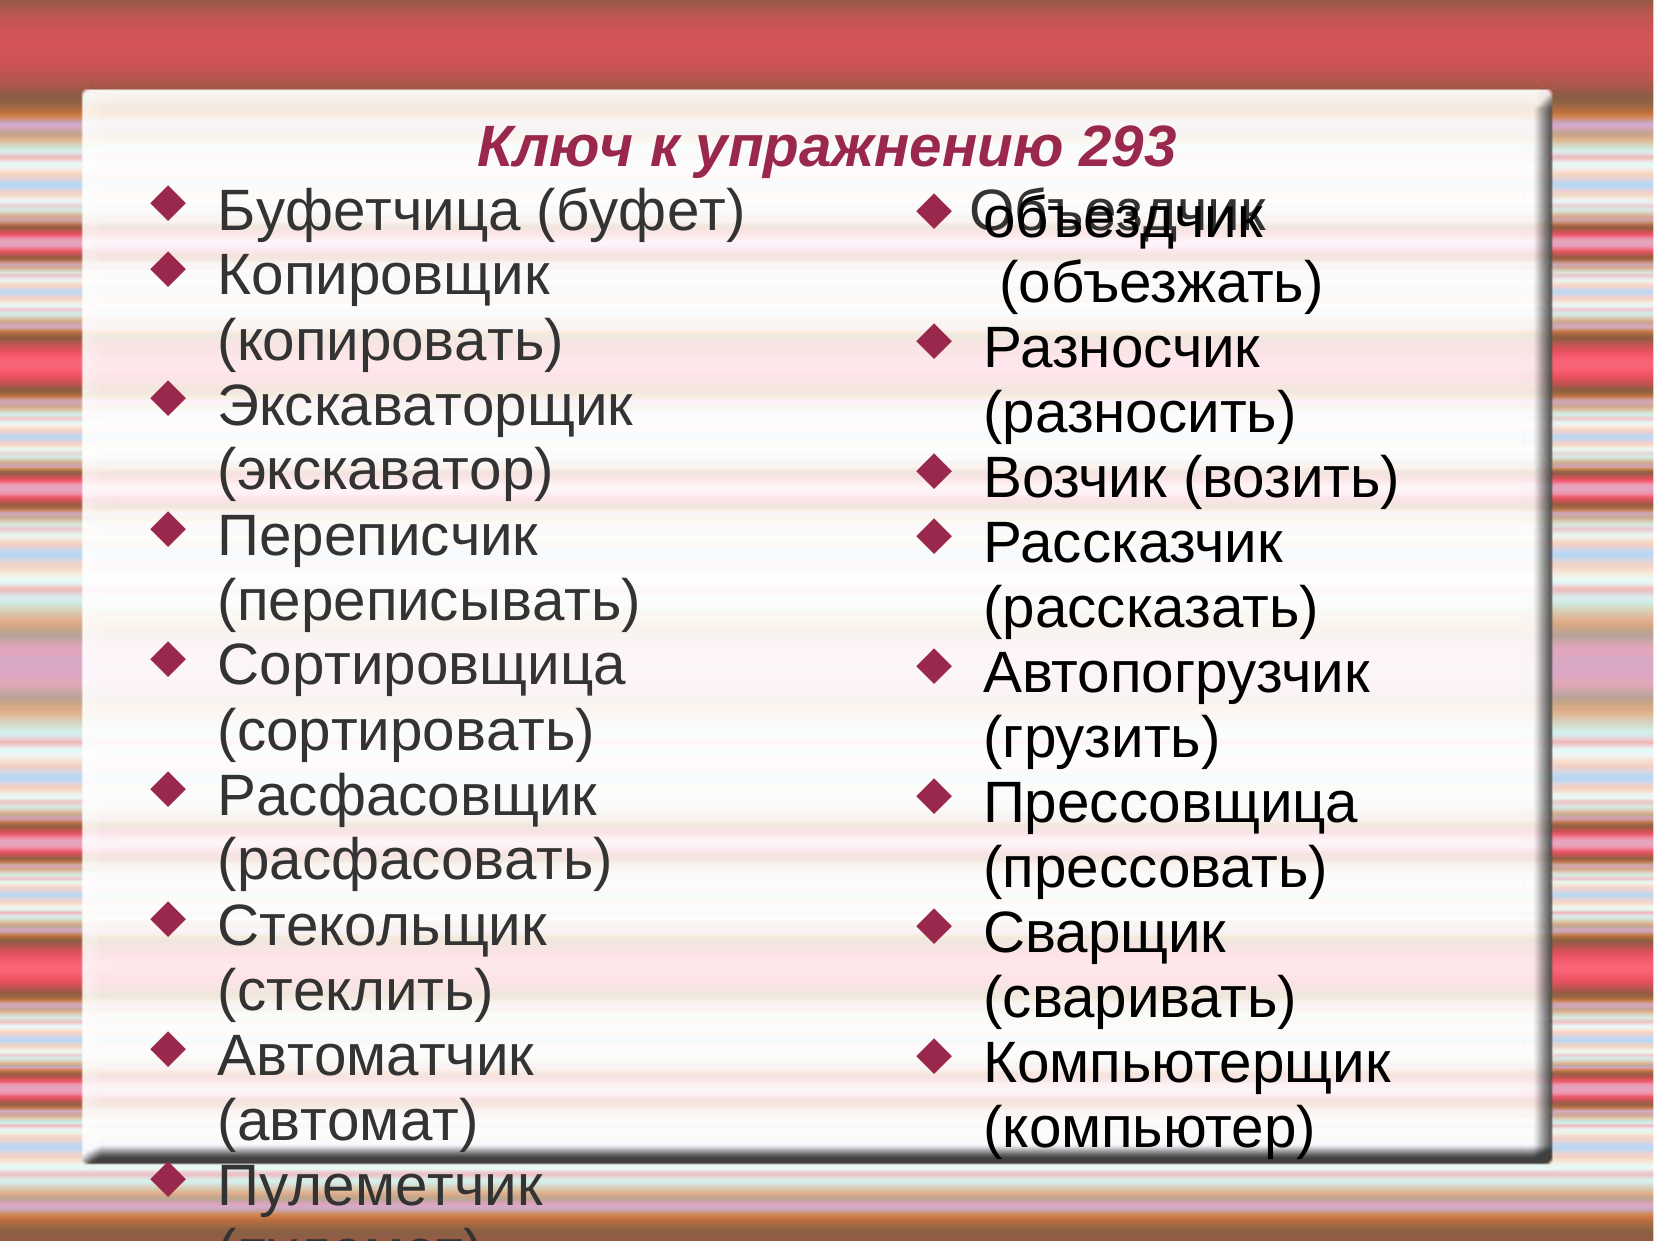

# Ключ к упражнению 293
Буфетчица (буфет)
Копировщик (копировать)
Экскаваторщик (экскаватор)
Переписчик (переписывать)
Сортировщица (сортировать)
Расфасовщик (расфасовать)
Стекольщик (стеклить)
Автоматчик (автомат)
Пулеметчик (пулемет)
 Объездчик
объездчик
 (объезжать)
Разносчик (разносить)
Возчик (возить)
Рассказчик (рассказать)
Автопогрузчик (грузить)
Прессовщица (прессовать)
Сварщик (сваривать)
Компьютерщик (компьютер)